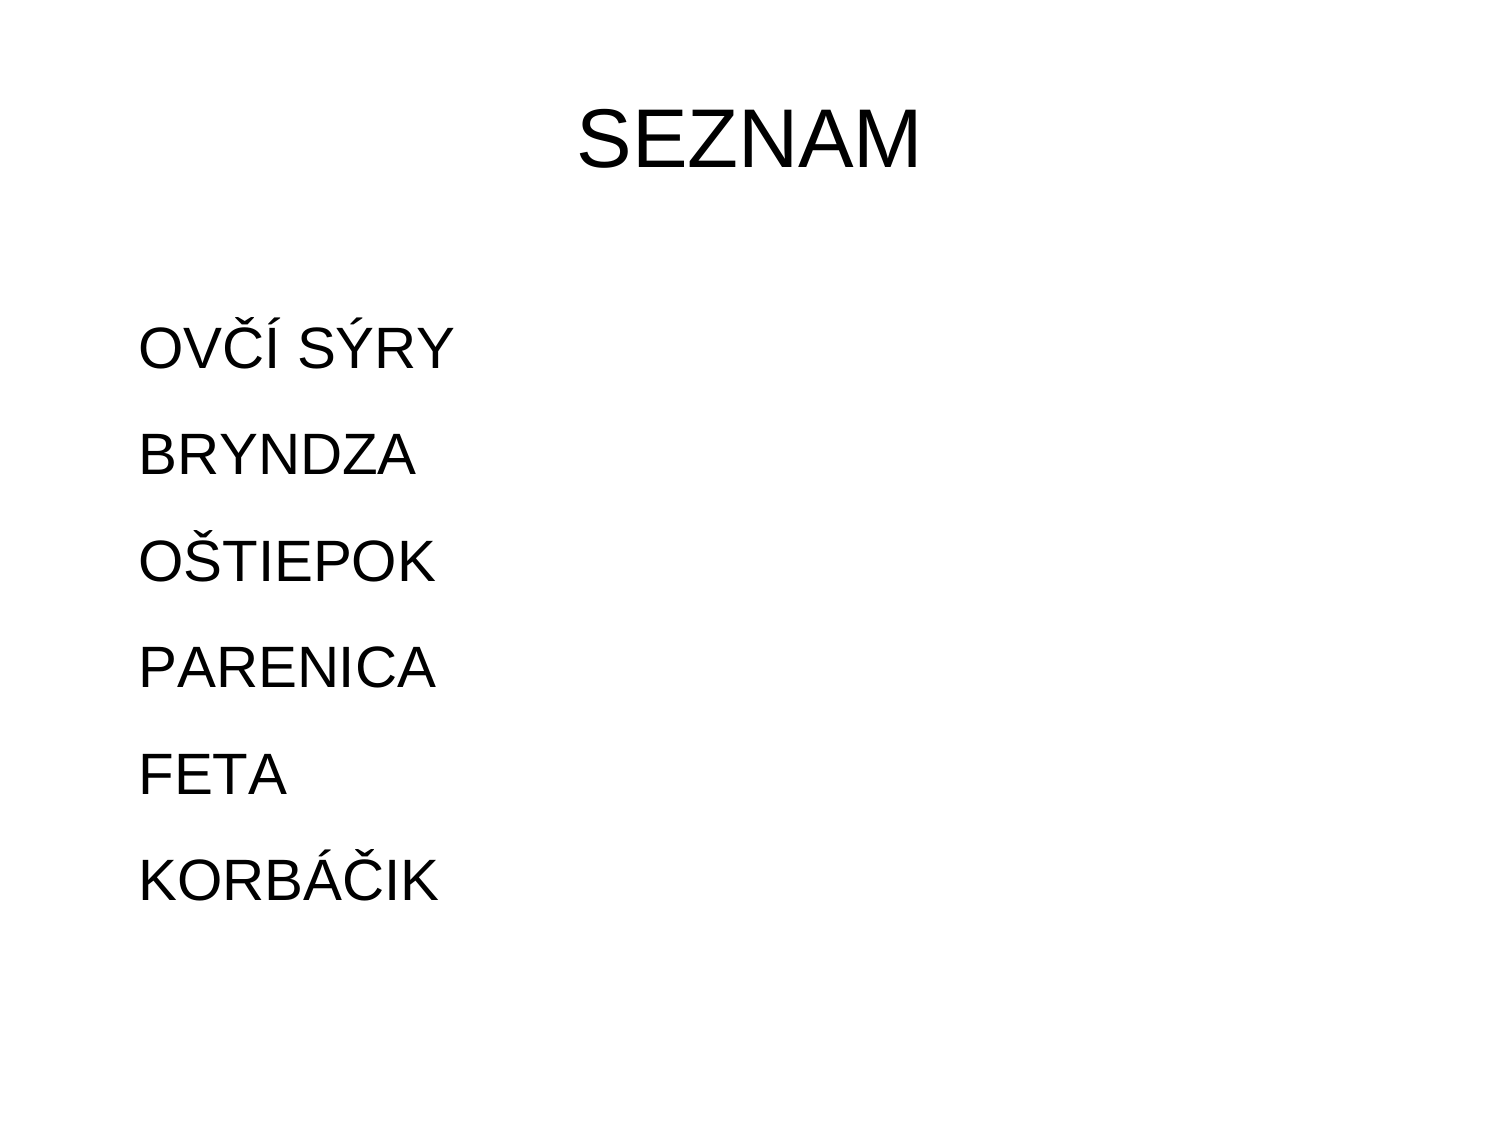

# SEZNAM
OVČÍ SÝRY
BRYNDZA
OŠTIEPOK
PARENICA
FETA
KORBÁČIK